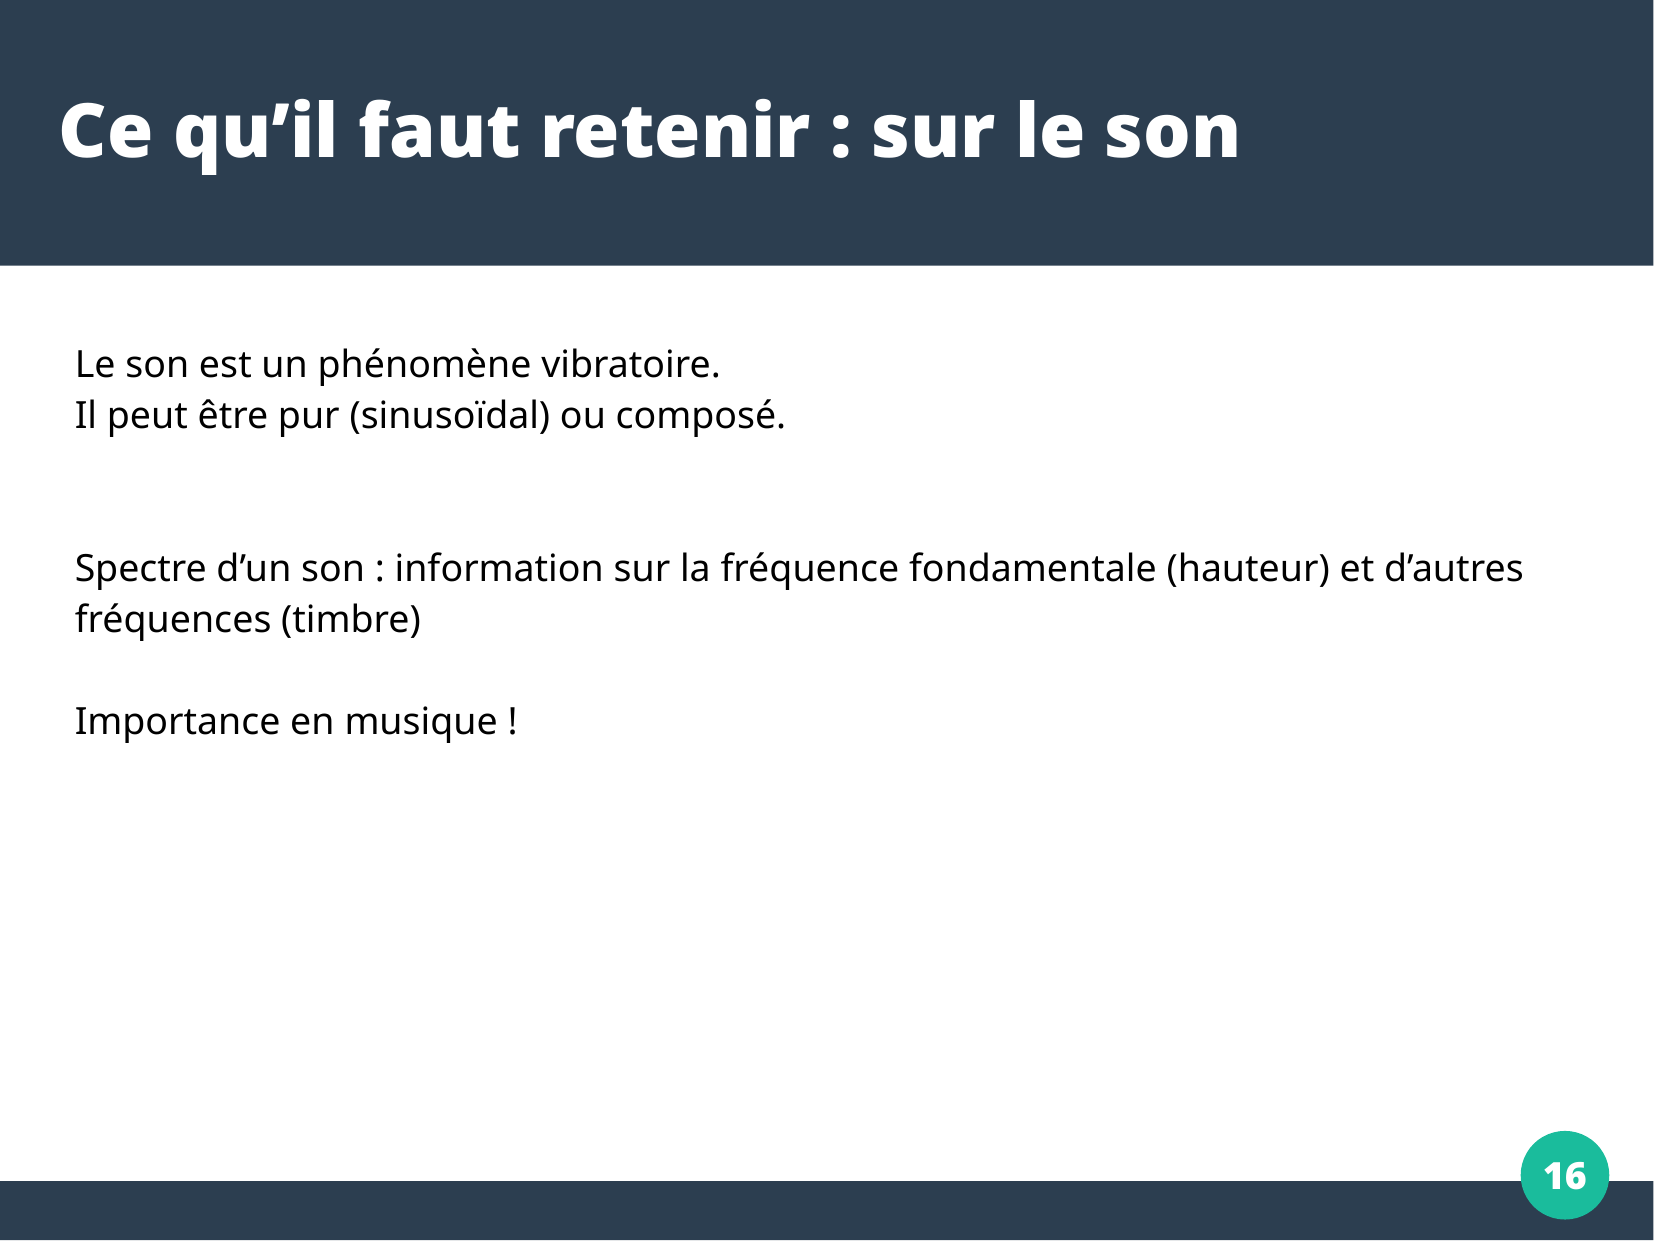

# Ce qu’il faut retenir : sur le son
Le son est un phénomène vibratoire.
Il peut être pur (sinusoïdal) ou composé.
Spectre d’un son : information sur la fréquence fondamentale (hauteur) et d’autres fréquences (timbre)
Importance en musique !
16